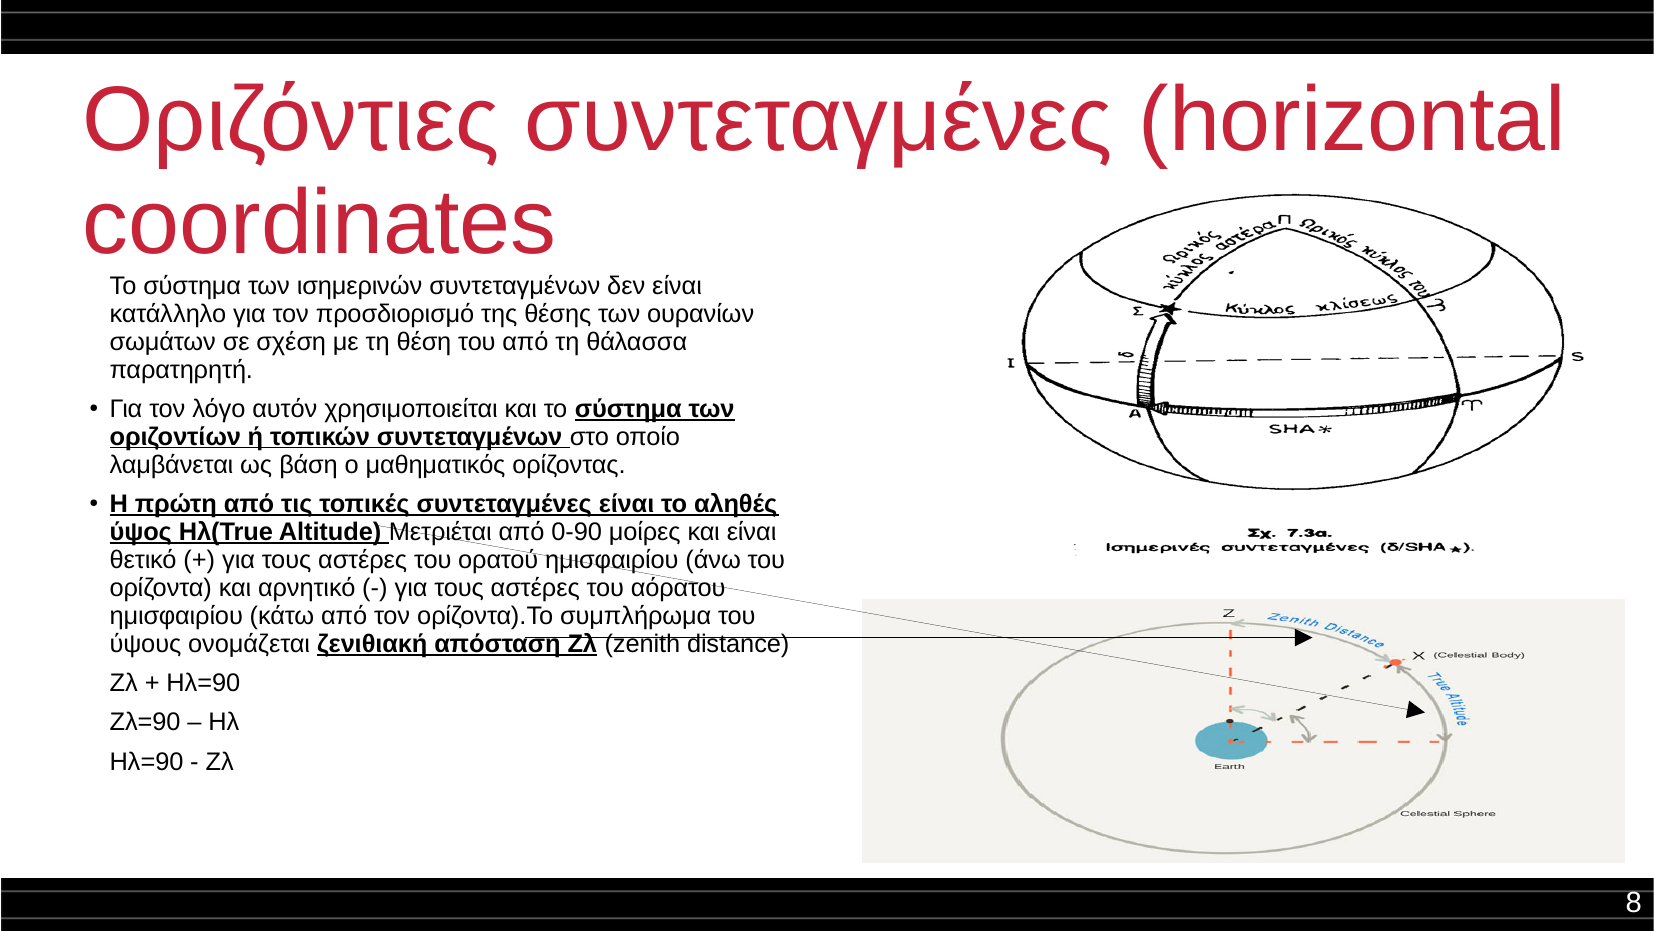

# Οριζόντιες συντεταγμένες (horizontal coordinates
￈οￅς
Το σύστημα των ισημερινών συντεταγμένων δεν είναι κατάλληλο για τον προσδιορισμό της θέσης των ουρανίων σωμάτων σε σχέση με τη θέση του από τη θάλασσα παρατηρητή.
Για τον λόγο αυτόν χρησιμοποιείται και το σύστημα των οριζοντίων ή τοπικών συντεταγμένων στο οποίο λαμβάνεται ως βάση ο μαθηματικός ορίζοντας.
Η πρώτη από τις τοπικές συντεταγμένες είναι το αληθές ύψος Ηλ(True Altitude) Μετριέται από 0-90 μοίρες και είναι θετικό (+) για τους αστέρες του ορατού ημισφαιρίου (άνω του ορίζοντα) και αρνητικό (-) για τους αστέρες του αόρατου ημισφαιρίου (κάτω από τον ορίζοντα).Το συμπλήρωμα του ύψους ονομάζεται ζενιθιακή απόσταση Ζλ (zenith distance)
Ζλ + Ηλ=90
Ζλ=90 – Ηλ
Ηλ=90 - Ζλ